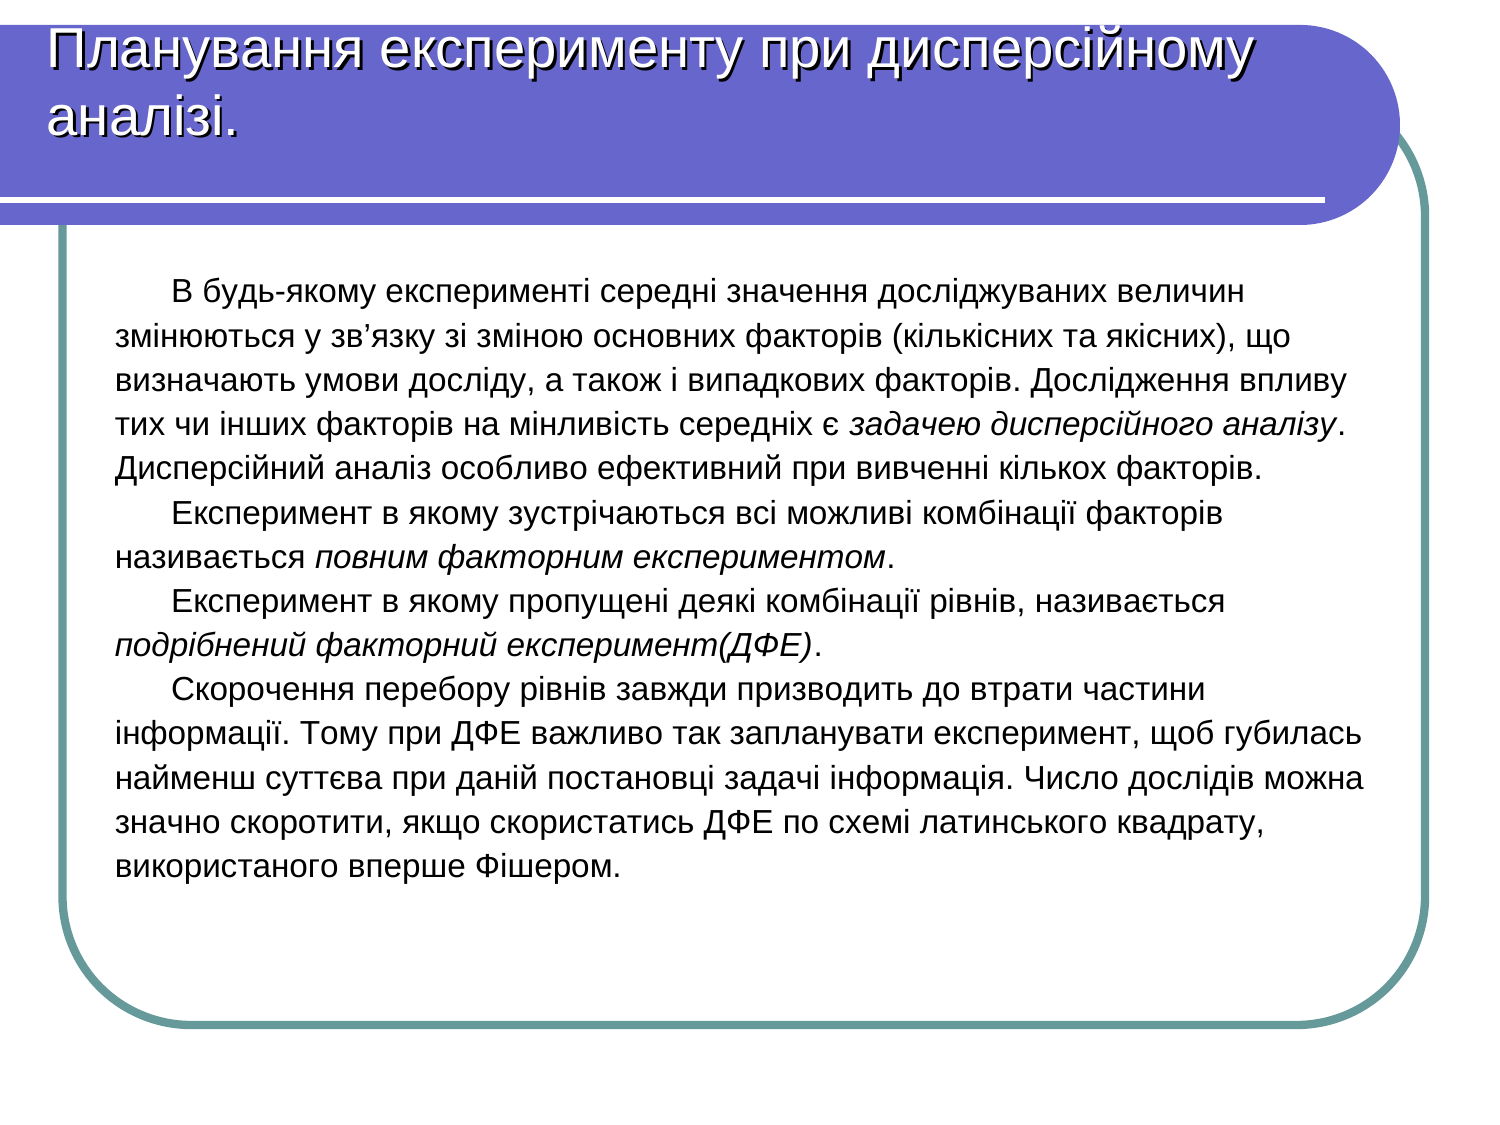

# Планування експерименту при дисперсійному аналізі.
	В будь-якому експерименті середні значення досліджуваних величин
змінюються у зв’язку зі зміною основних факторів (кількісних та якісних), що
визначають умови досліду, а також і випадкових факторів. Дослідження впливу
тих чи інших факторів на мінливість середніх є задачею дисперсійного аналізу.
Дисперсійний аналіз особливо ефективний при вивченні кількох факторів.
	Експеримент в якому зустрічаються всі можливі комбінації факторів
називається повним факторним експериментом.
	Експеримент в якому пропущені деякі комбінації рівнів, називається
подрібнений факторний експеримент(ДФЕ).
	Скорочення перебору рівнів завжди призводить до втрати частини
інформації. Тому при ДФЕ важливо так запланувати експеримент, щоб губилась
найменш суттєва при даній постановці задачі інформація. Число дослідів можна
значно скоротити, якщо скористатись ДФЕ по схемі латинського квадрату,
використаного вперше Фішером.